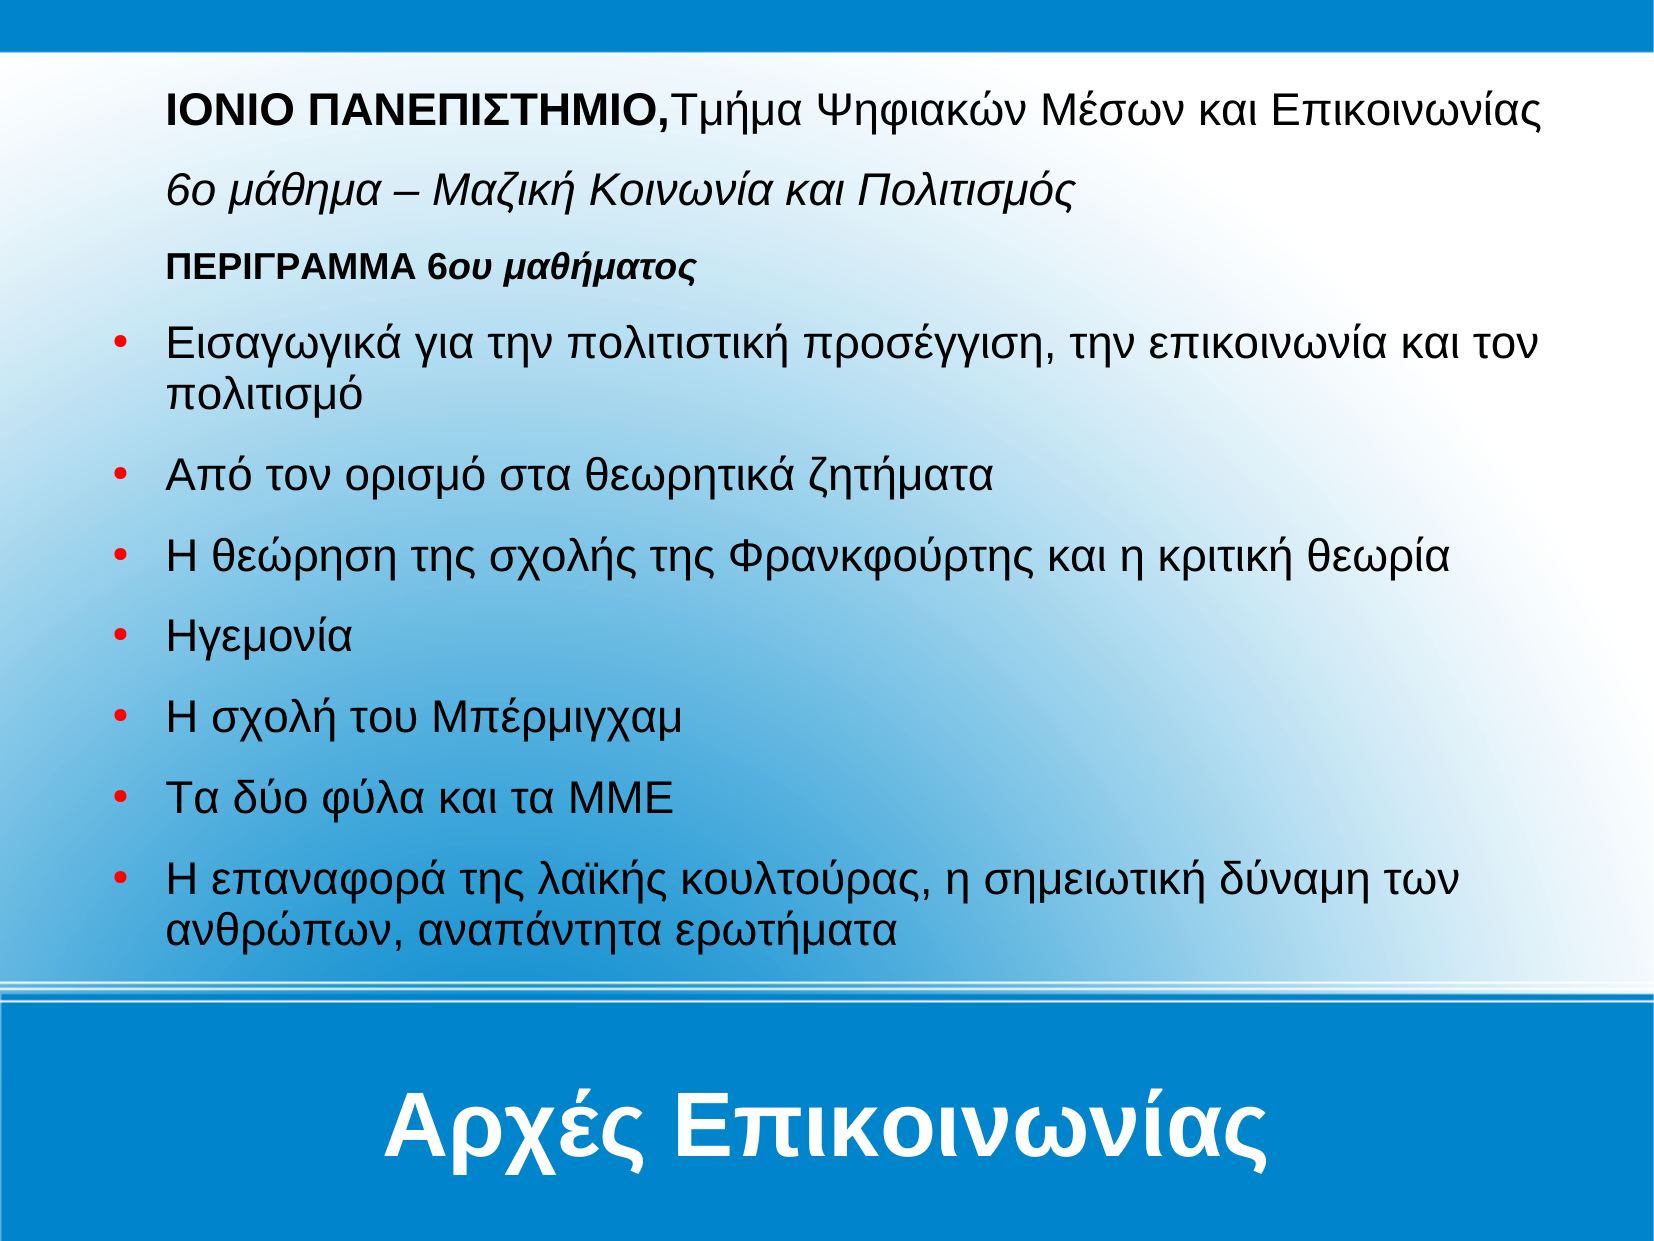

ΙΟΝΙΟ ΠΑΝΕΠΙΣΤΗΜΙΟ,Τμήμα Ψηφιακών Μέσων και Επικοινωνίας
6ο μάθημα – Μαζική Κοινωνία και Πολιτισμός
ΠΕΡΙΓΡΑΜΜΑ 6ου μαθήματος
Εισαγωγικά για την πολιτιστική προσέγγιση, την επικοινωνία και τον πολιτισμό
Από τον ορισμό στα θεωρητικά ζητήματα
Η θεώρηση της σχολής της Φρανκφούρτης και η κριτική θεωρία
Ηγεμονία
Η σχολή του Μπέρμιγχαμ
Τα δύο φύλα και τα ΜΜΕ
Η επαναφορά της λαϊκής κουλτούρας, η σημειωτική δύναμη των ανθρώπων, αναπάντητα ερωτήματα
# Αρχές Επικοινωνίας